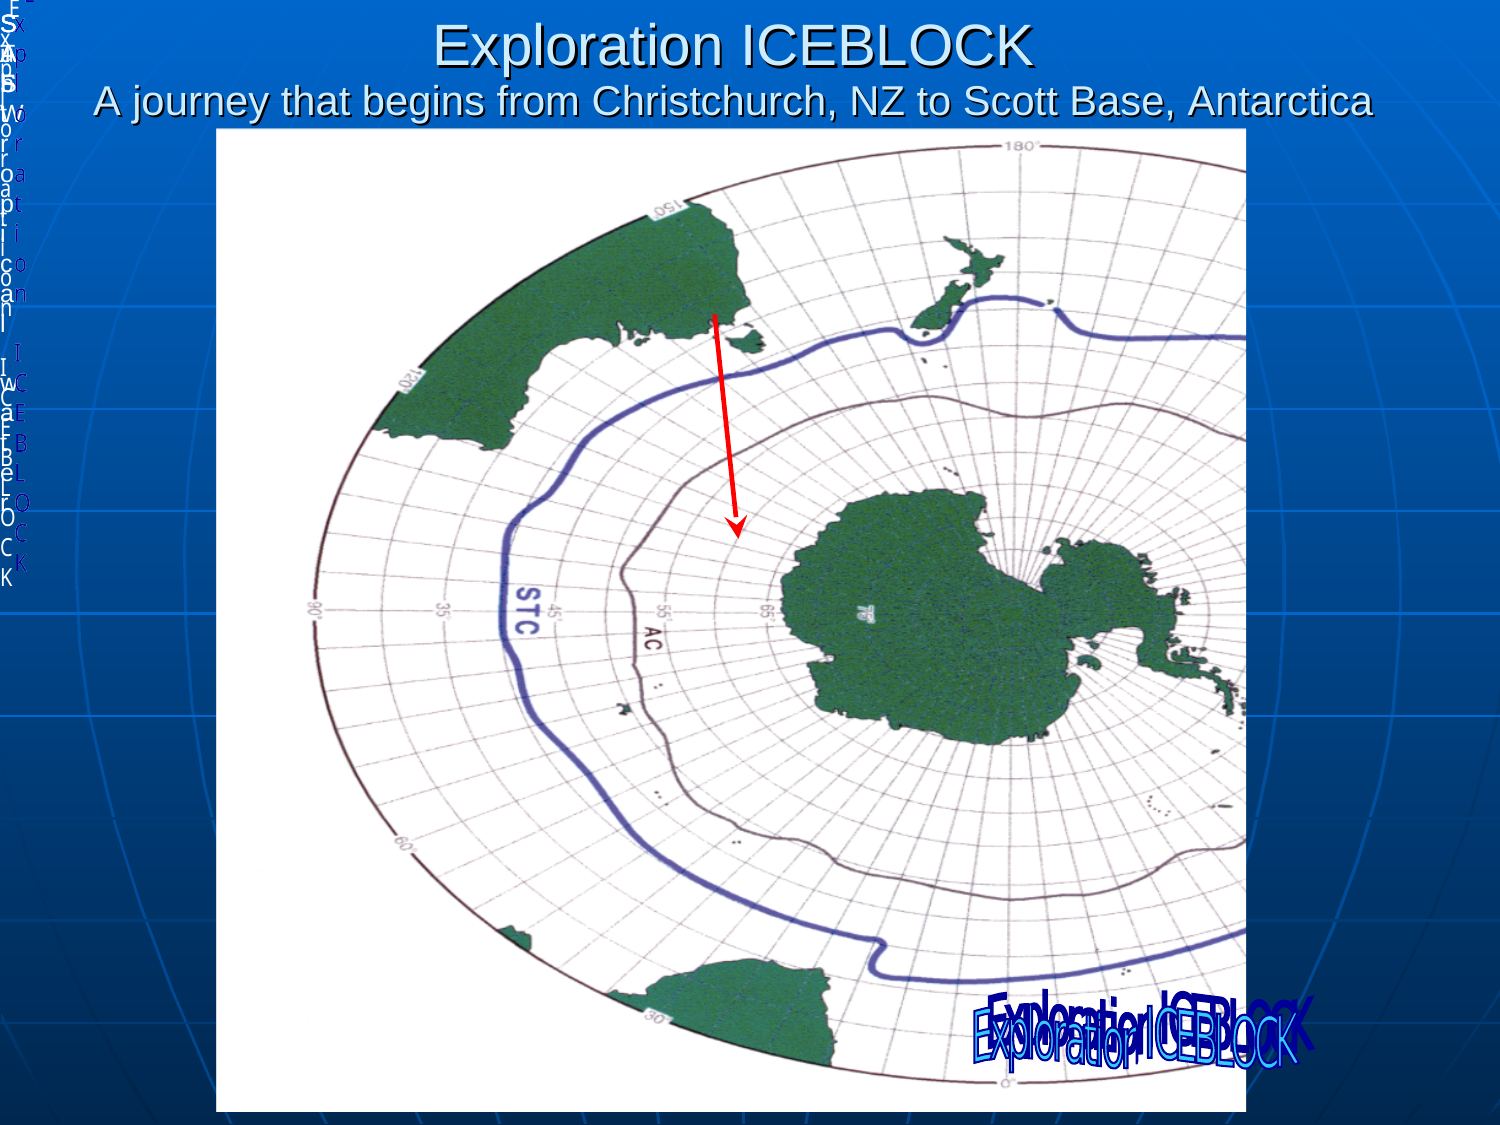

STF
SAF
SASW
Subtropical water
Exploration ICEBLOCK
# Exploration ICEBLOCK A journey that begins from Christchurch, NZ to Scott Base, Antarctica